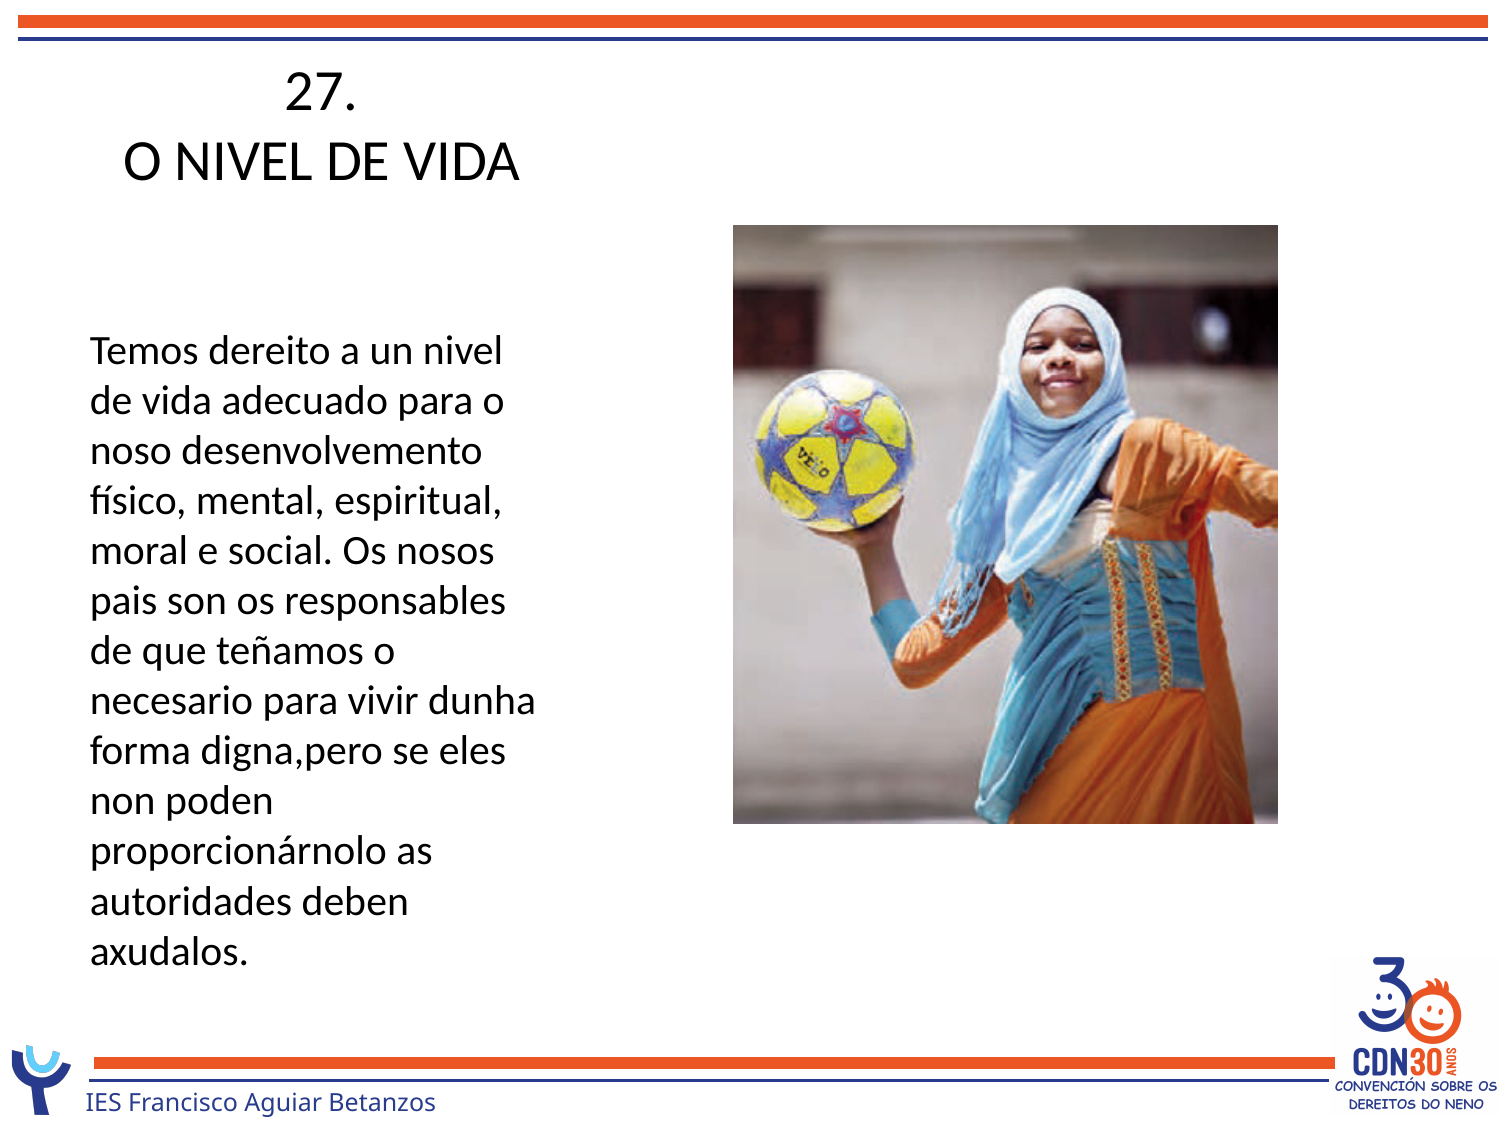

# 27. O NIVEL DE VIDA
Temos dereito a un nivel de vida adecuado para o noso desenvolvemento físico, mental, espiritual, moral e social. Os nosos pais son os responsables de que teñamos o necesario para vivir dunha forma digna,pero se eles non poden proporcionárnolo as autoridades deben axudalos.